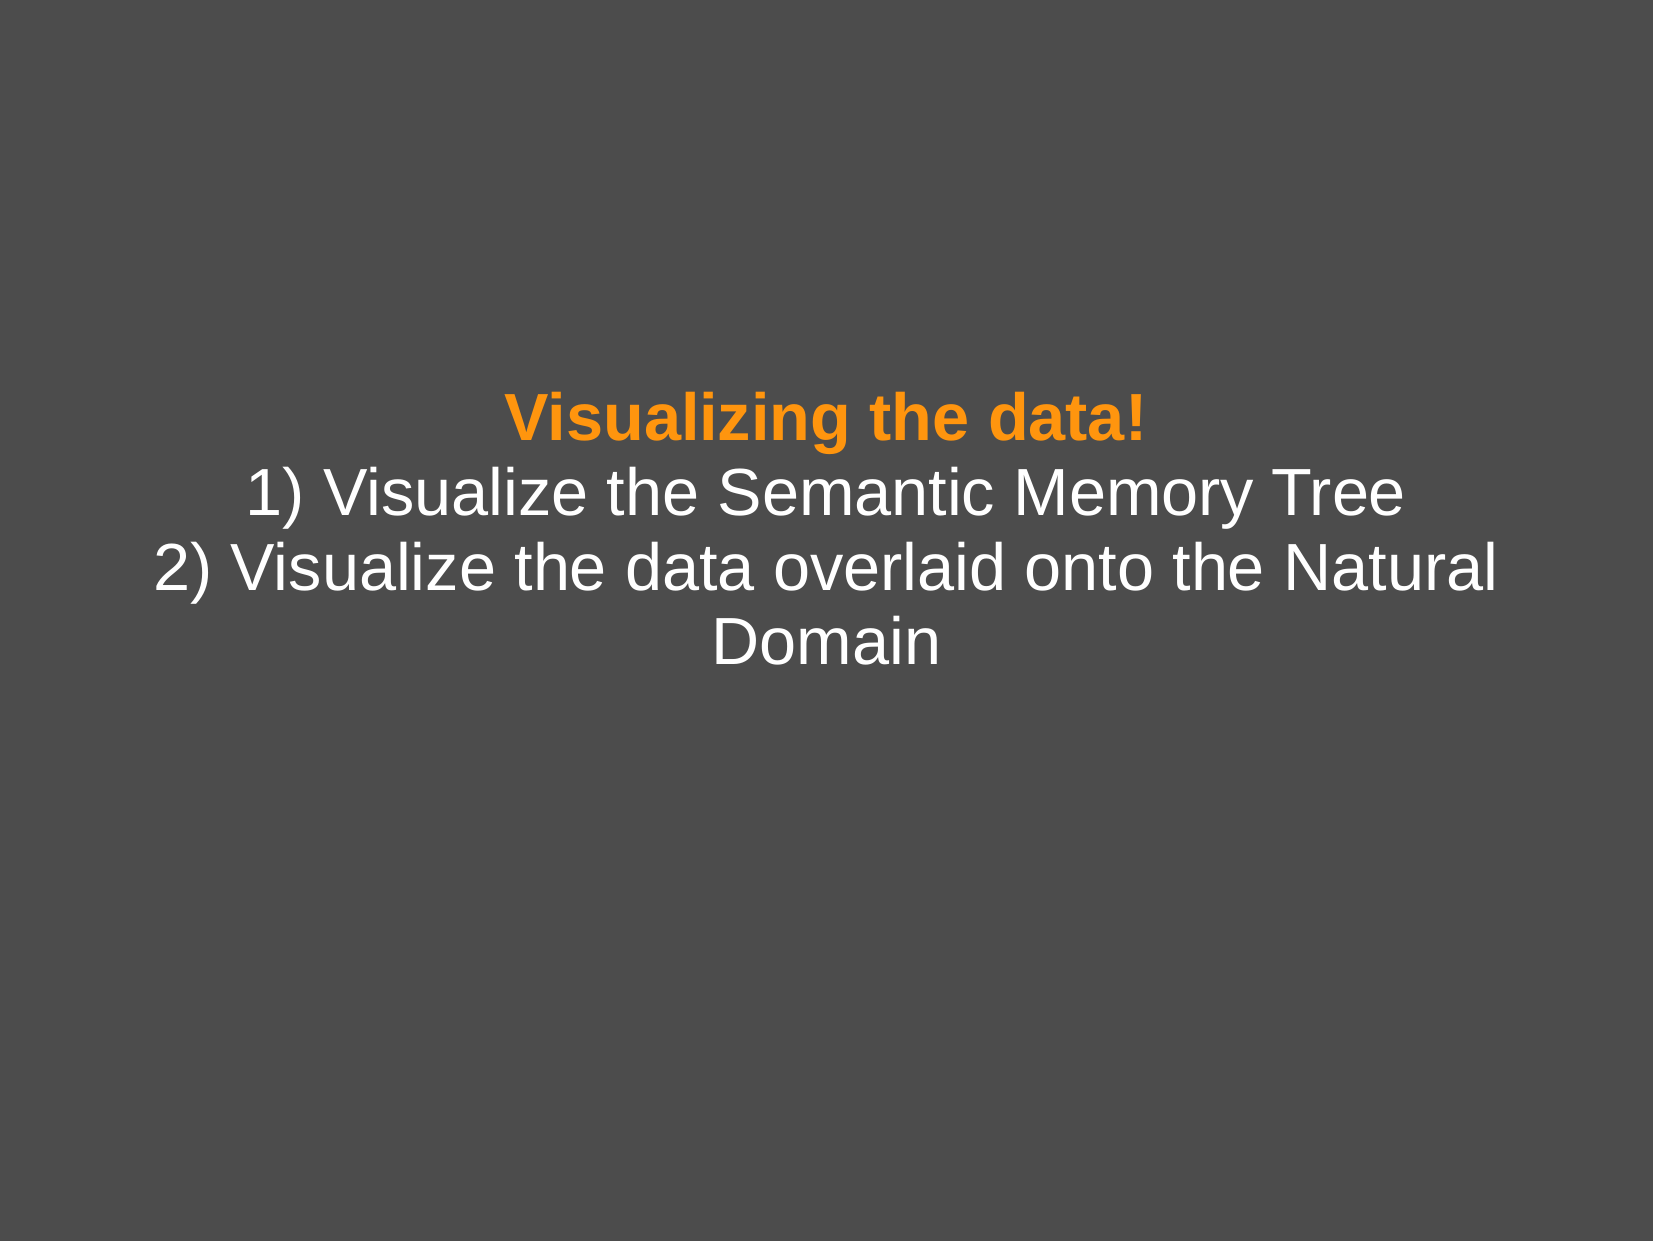

# Visualizing the data!
1) Visualize the Semantic Memory Tree
2) Visualize the data overlaid onto the Natural Domain